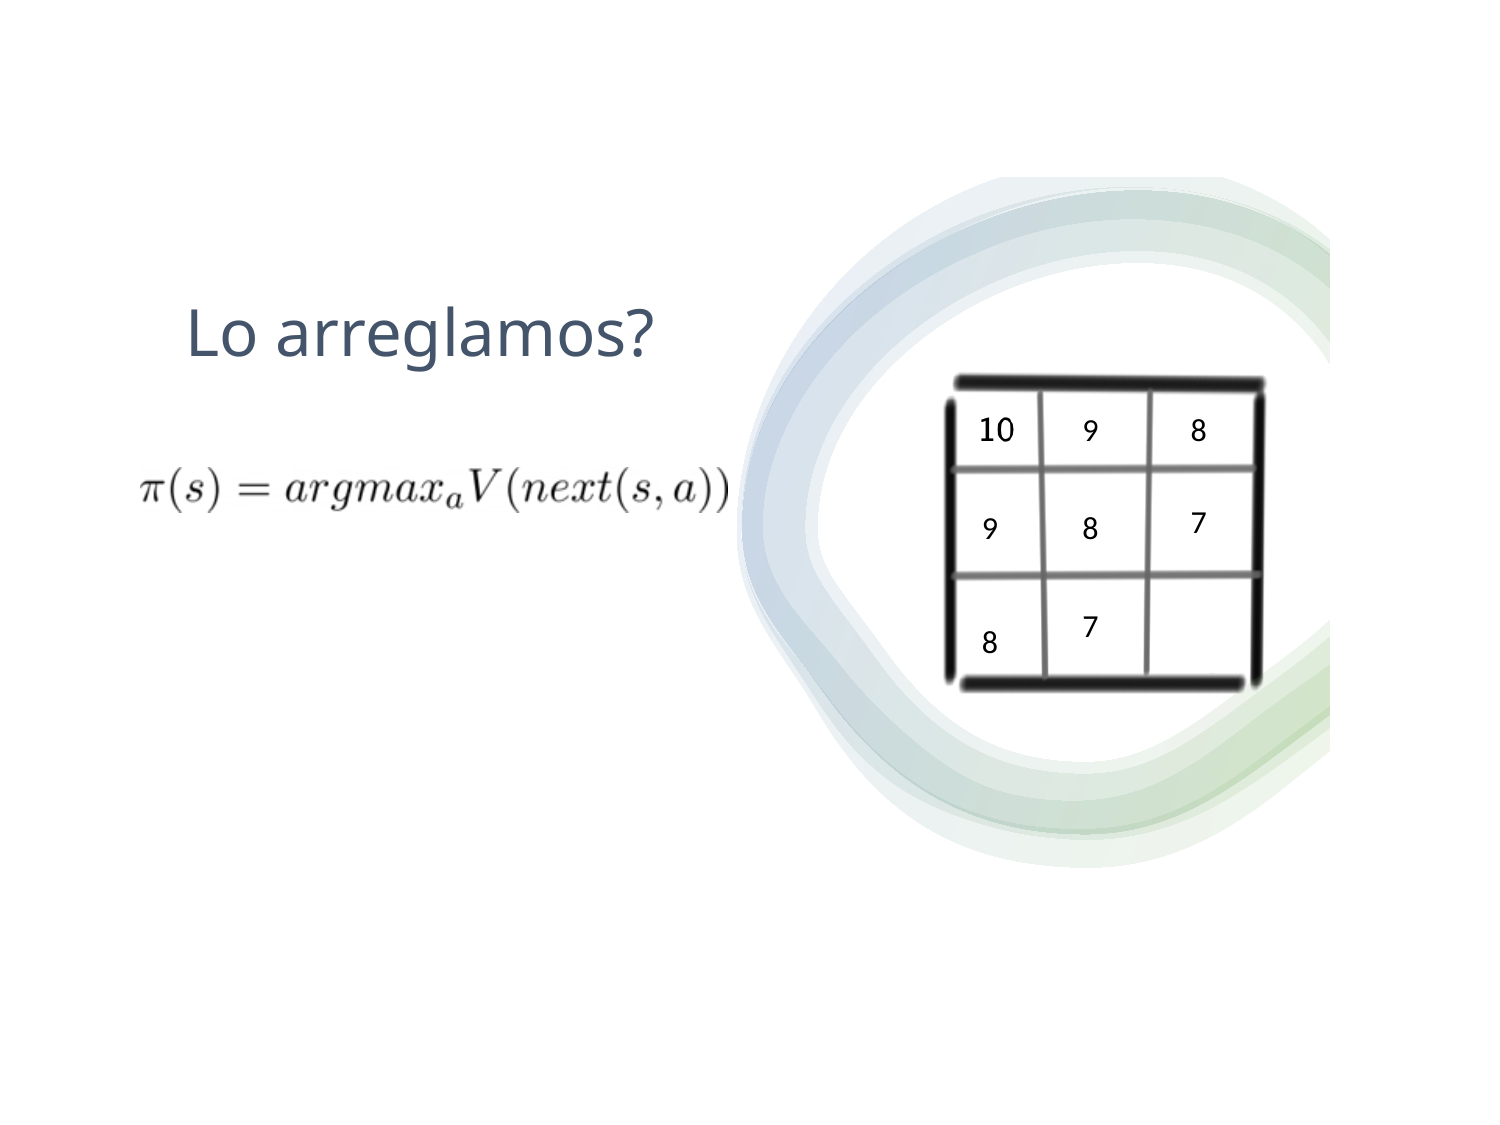

# Lo arreglamos?
9
8
7
9
8
7
8